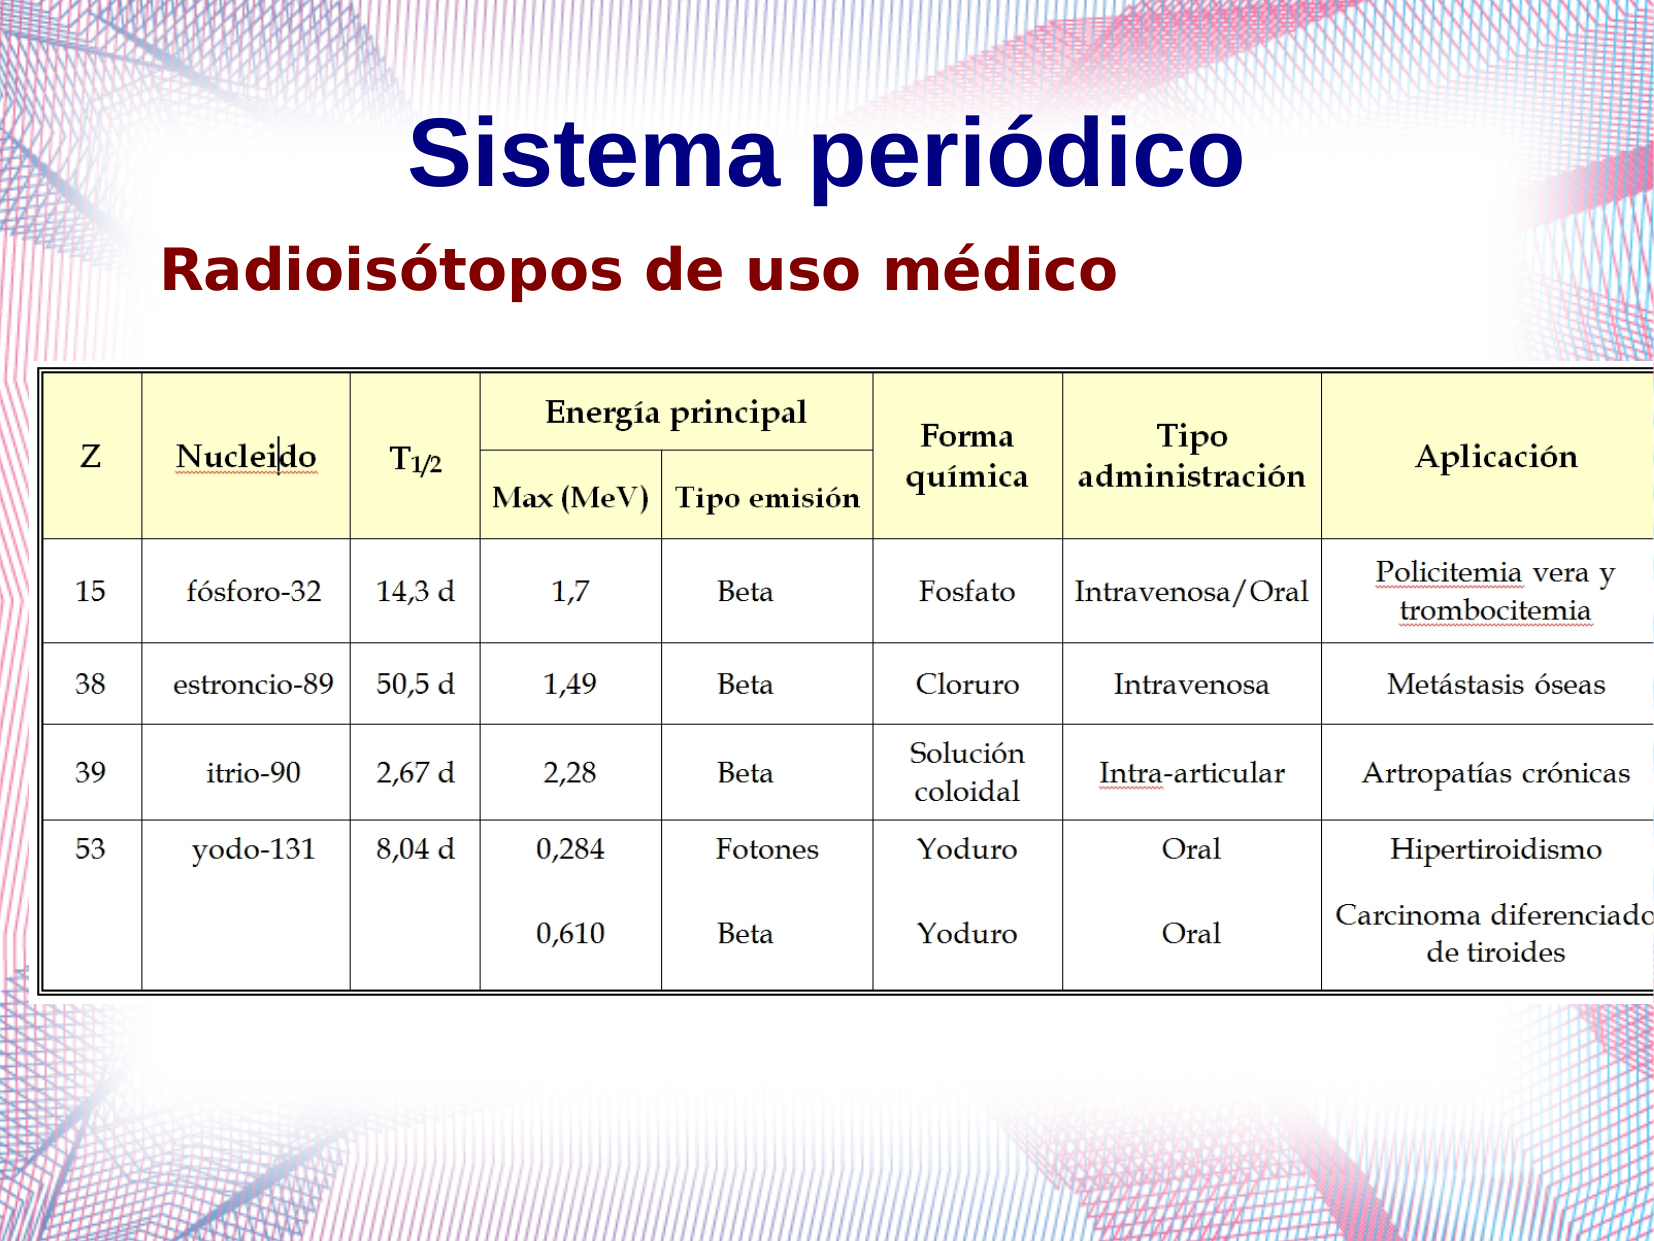

# Sistema periódico
Radioisótopos de uso médico